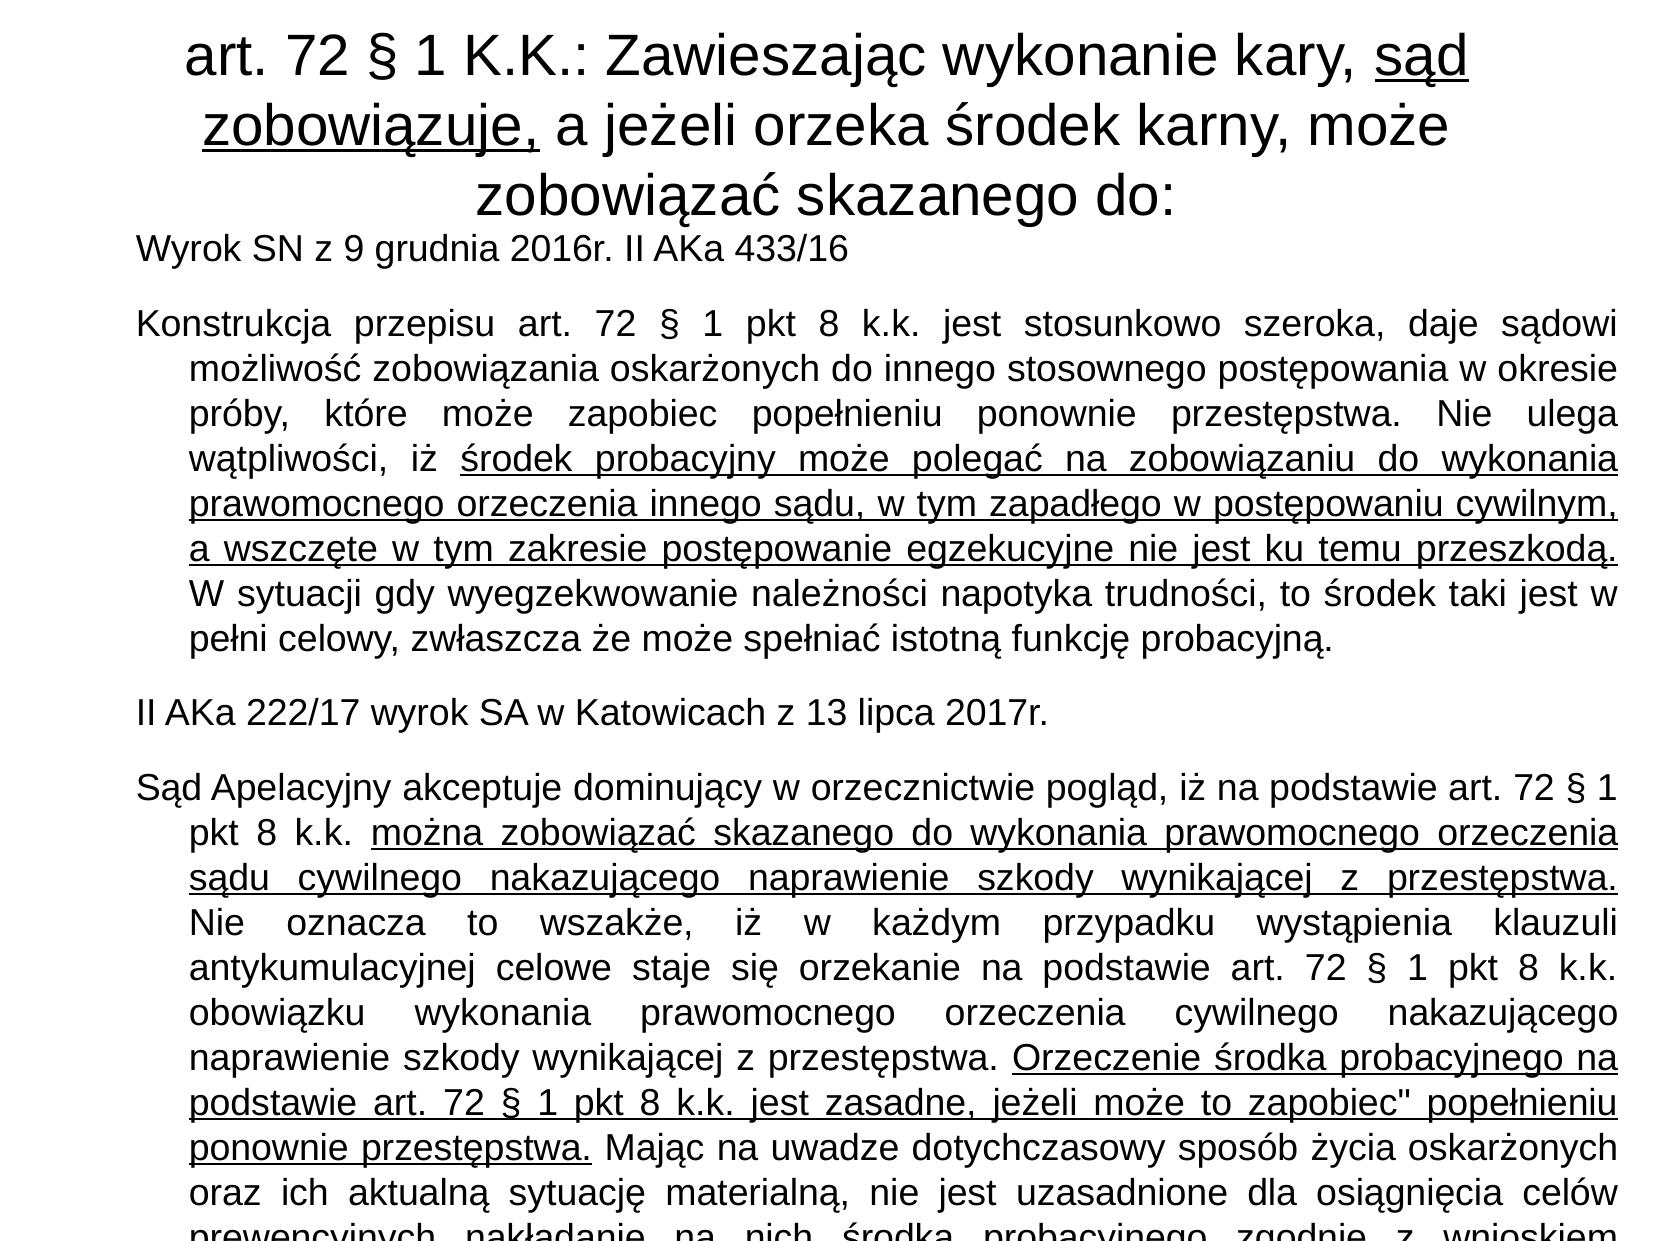

# art. 72 § 1 K.K.: Zawieszając wykonanie kary, sąd zobowiązuje, a jeżeli orzeka środek karny, może zobowiązać skazanego do:
Wyrok SN z 9 grudnia 2016r. II AKa 433/16
Konstrukcja przepisu art. 72 § 1 pkt 8 k.k. jest stosunkowo szeroka, daje sądowi możliwość zobowiązania oskarżonych do innego stosownego postępowania w okresie próby, które może zapobiec popełnieniu ponownie przestępstwa. Nie ulega wątpliwości, iż środek probacyjny może polegać na zobowiązaniu do wykonania prawomocnego orzeczenia innego sądu, w tym zapadłego w postępowaniu cywilnym, a wszczęte w tym zakresie postępowanie egzekucyjne nie jest ku temu przeszkodą. W sytuacji gdy wyegzekwowanie należności napotyka trudności, to środek taki jest w pełni celowy, zwłaszcza że może spełniać istotną funkcję probacyjną.
II AKa 222/17 wyrok SA w Katowicach z 13 lipca 2017r.
Sąd Apelacyjny akceptuje dominujący w orzecznictwie pogląd, iż na podstawie art. 72 § 1 pkt 8 k.k. można zobowiązać skazanego do wykonania prawomocnego orzeczenia sądu cywilnego nakazującego naprawienie szkody wynikającej z przestępstwa.
Nie oznacza to wszakże, iż w każdym przypadku wystąpienia klauzuli antykumulacyjnej celowe staje się orzekanie na podstawie art. 72 § 1 pkt 8 k.k. obowiązku wykonania prawomocnego orzeczenia cywilnego nakazującego naprawienie szkody wynikającej z przestępstwa. Orzeczenie środka probacyjnego na podstawie art. 72 § 1 pkt 8 k.k. jest zasadne, jeżeli może to zapobiec" popełnieniu ponownie przestępstwa. Mając na uwadze dotychczasowy sposób życia oskarżonych oraz ich aktualną sytuację materialną, nie jest uzasadnione dla osiągnięcia celów prewencyjnych nakładanie na nich środka probacyjnego zgodnie z wnioskiem oskarżyciela posiłkowego, którego prawa zostały szeroko zabezpieczone w sposób przez niego ustalony w momencie zawierania umowy kredytowej i na rzecz którego prowadzone jest postępowanie egzekucyjne.